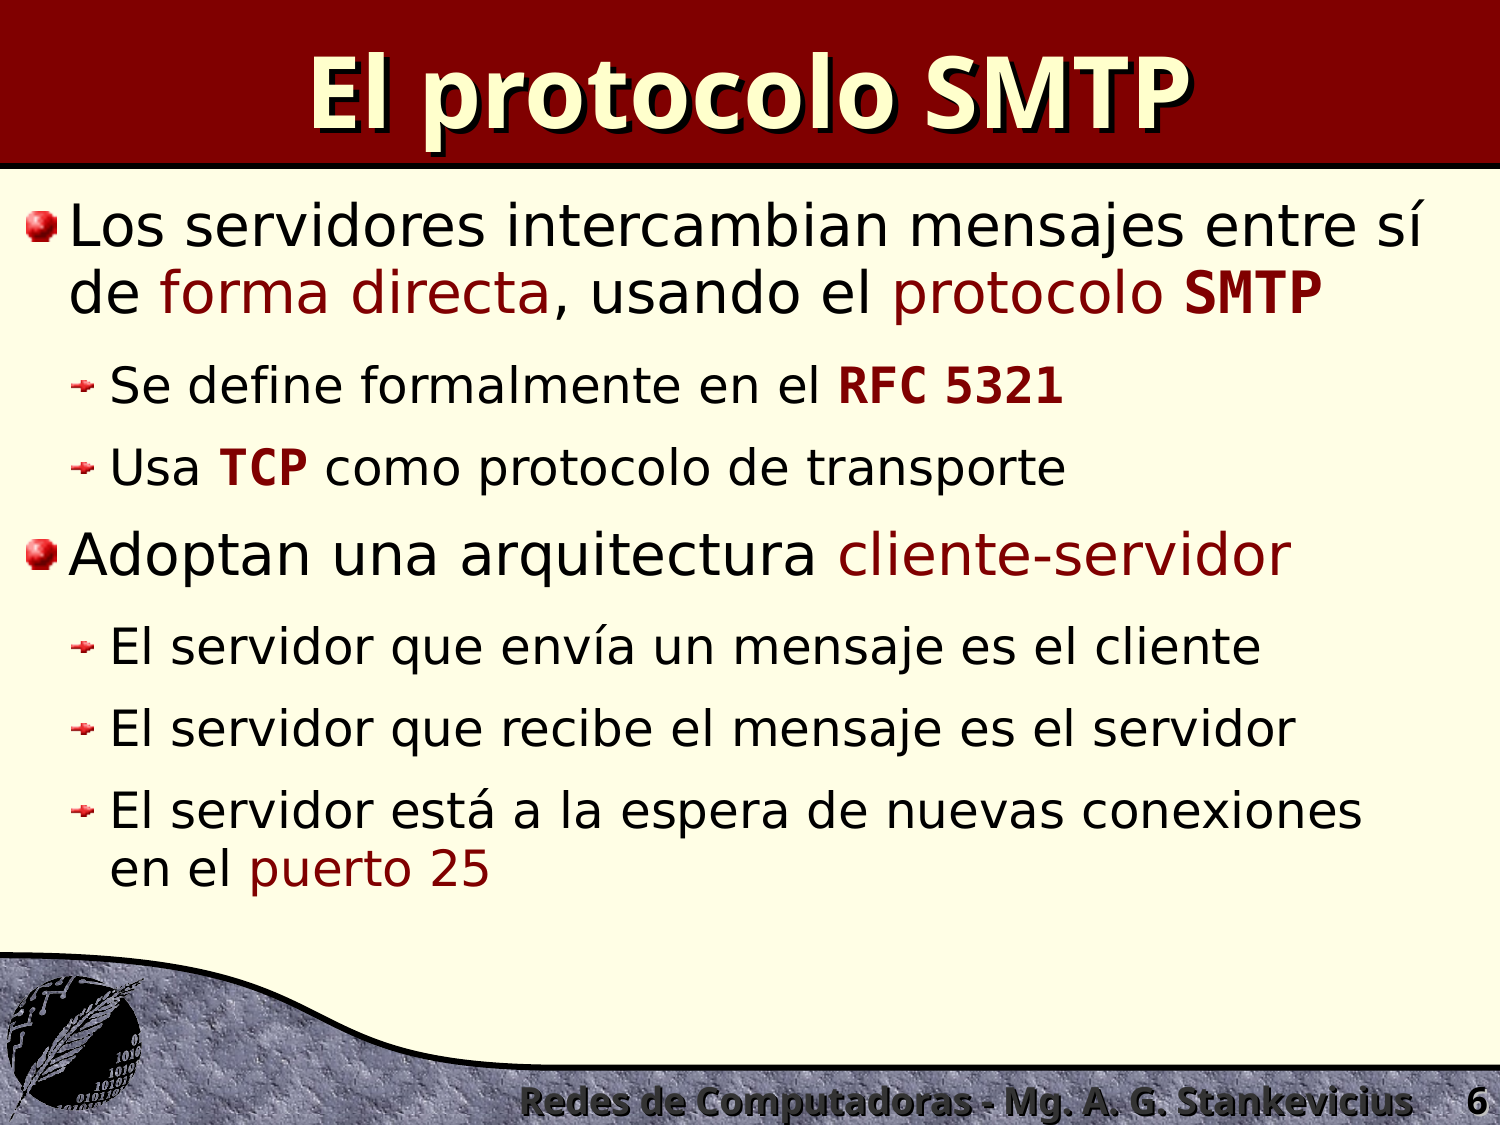

# El protocolo SMTP
Los servidores intercambian mensajes entre sí de forma directa, usando el protocolo SMTP
Se define formalmente en el RFC 5321
Usa TCP como protocolo de transporte
Adoptan una arquitectura cliente-servidor
El servidor que envía un mensaje es el cliente
El servidor que recibe el mensaje es el servidor
El servidor está a la espera de nuevas conexiones
en el puerto 25
6